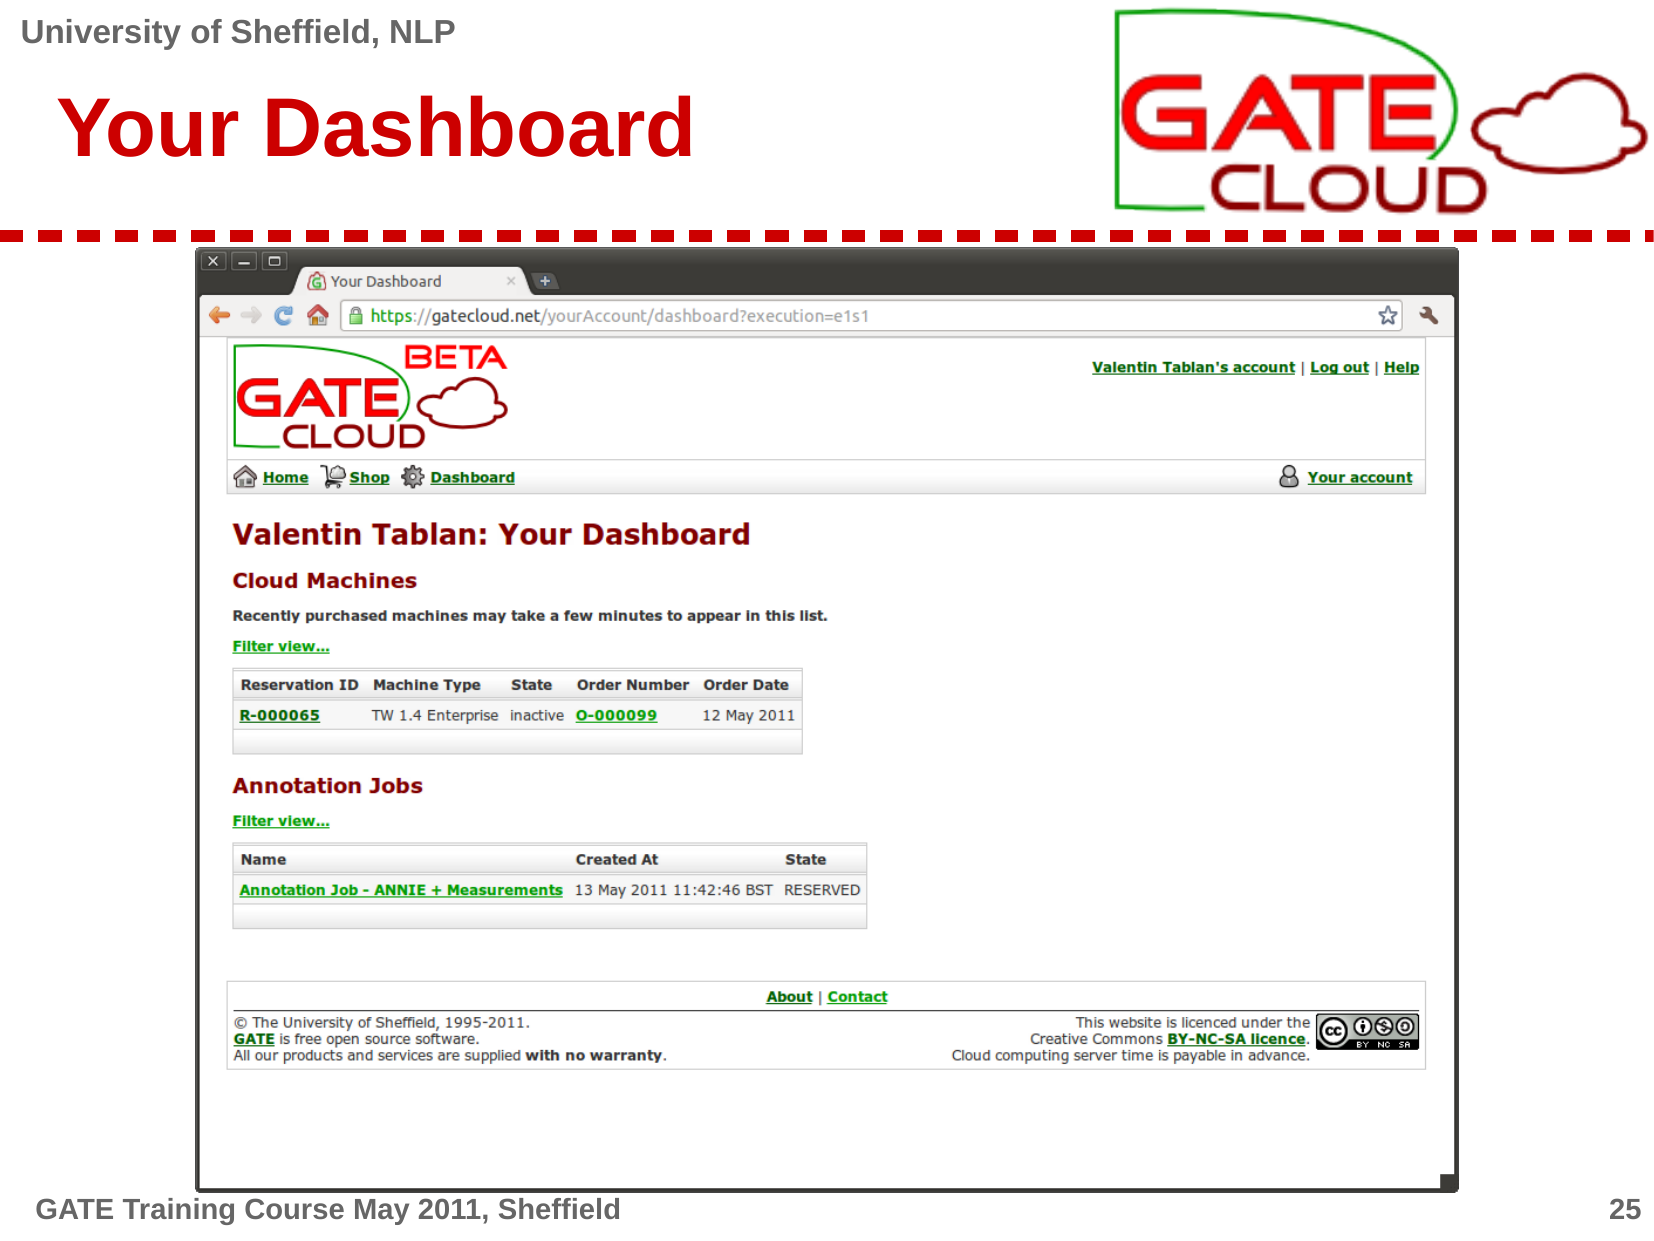

# Your Dashboard
GATE Training Course May 2011, Sheffield
25